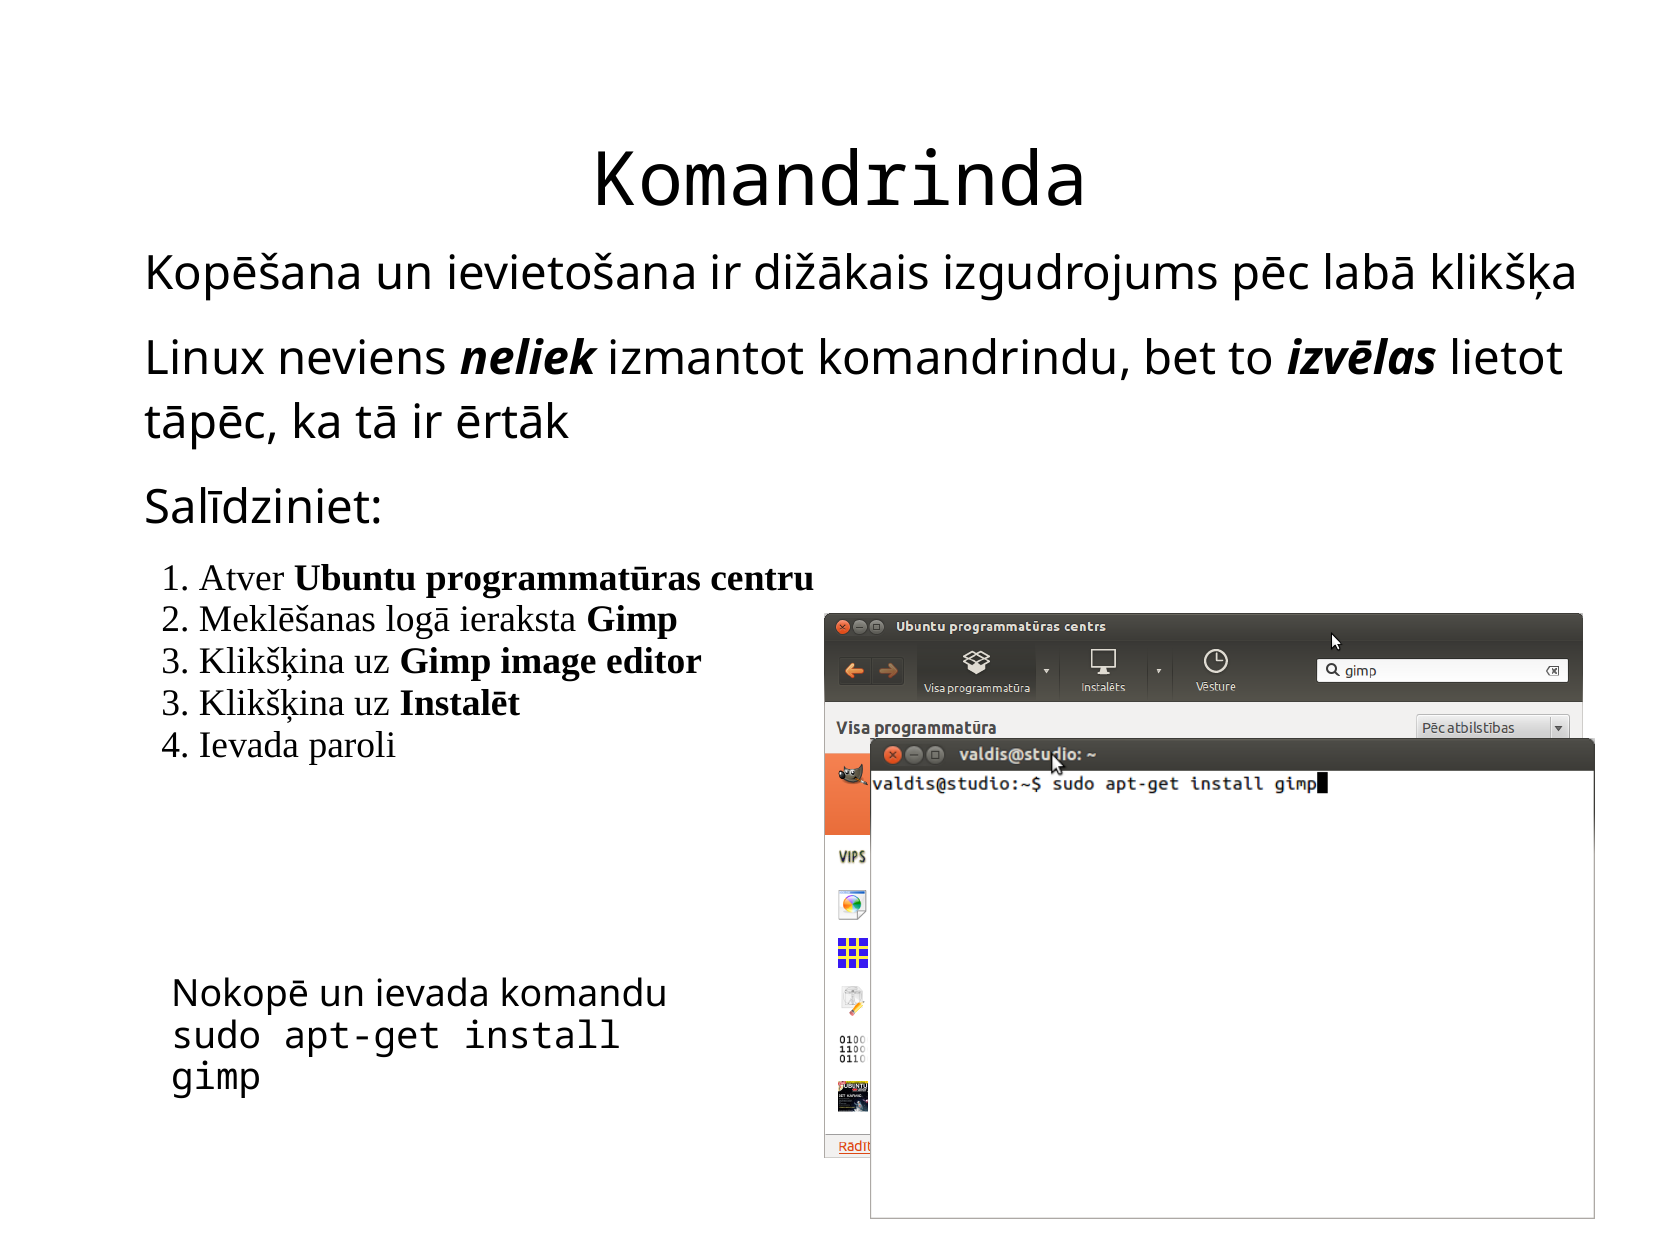

# Komandrinda
Kopēšana un ievietošana ir dižākais izgudrojums pēc labā klikšķa
Linux neviens neliek izmantot komandrindu, bet to izvēlas lietot tāpēc, ka tā ir ērtāk
Salīdziniet:
1. Atver Ubuntu programmatūras centru
2. Meklēšanas logā ieraksta Gimp
3. Klikšķina uz Gimp image editor
3. Klikšķina uz Instalēt
4. Ievada paroli
Nokopē un ievada komandu
sudo apt-get install gimp